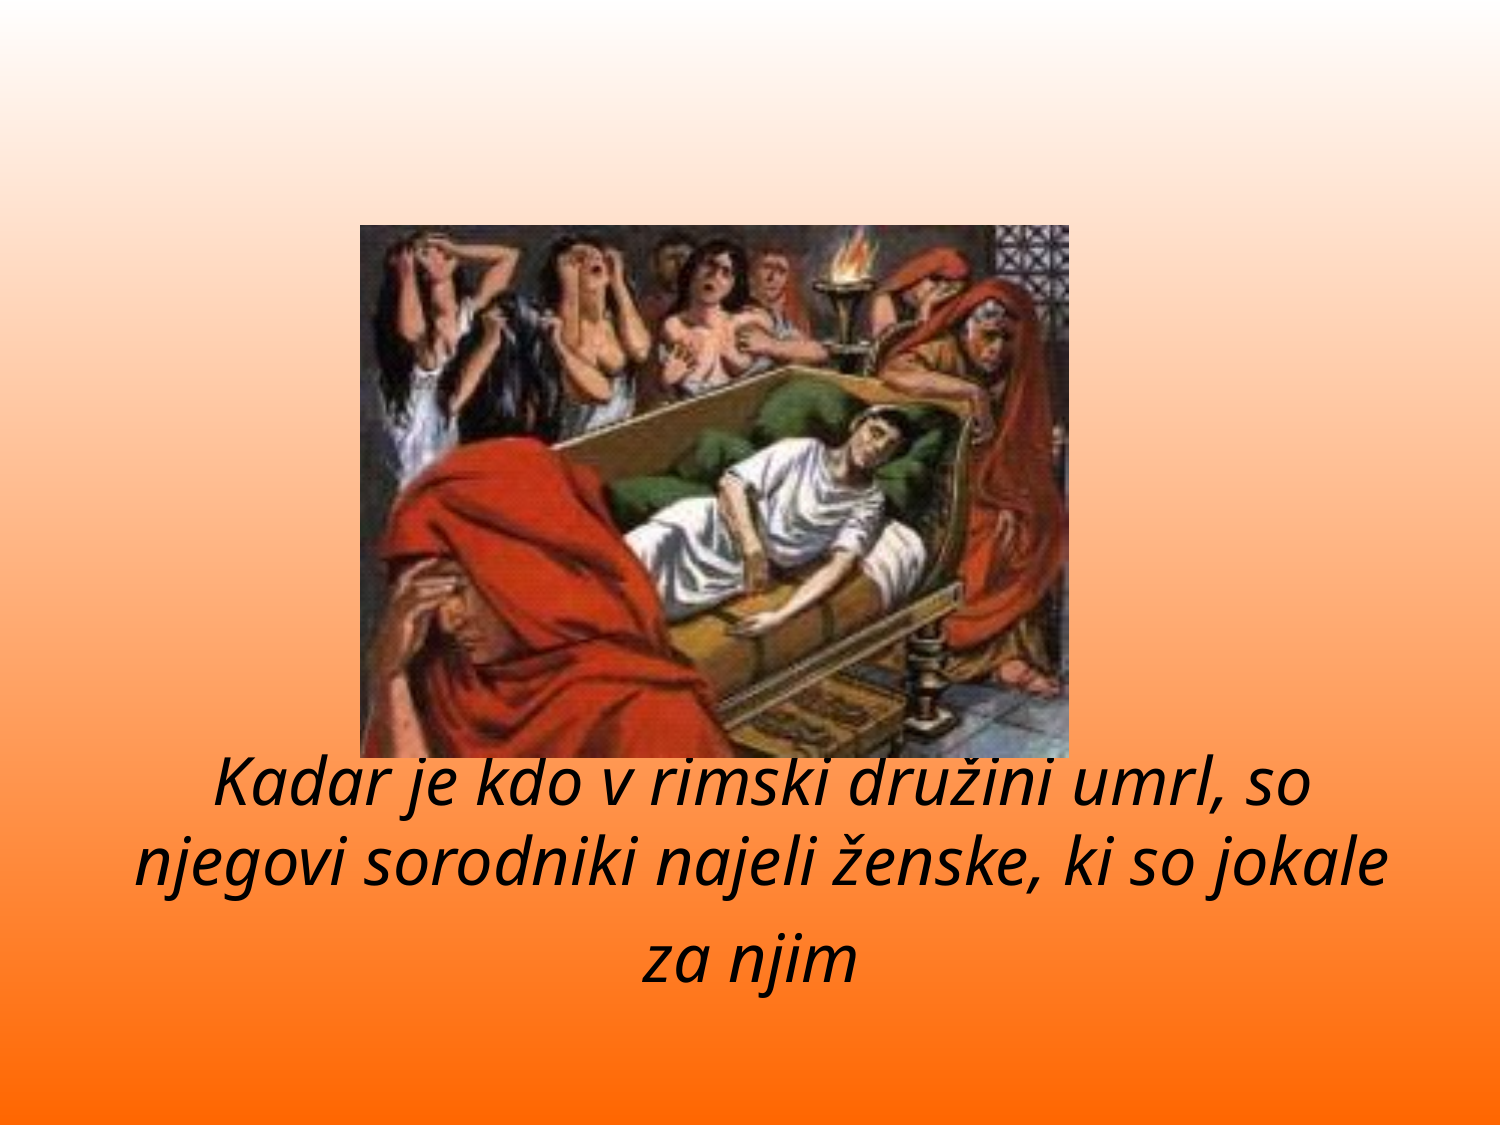

# Kadar je kdo v rimski družini umrl, so njegovi sorodniki najeli ženske, ki so jokale za njim